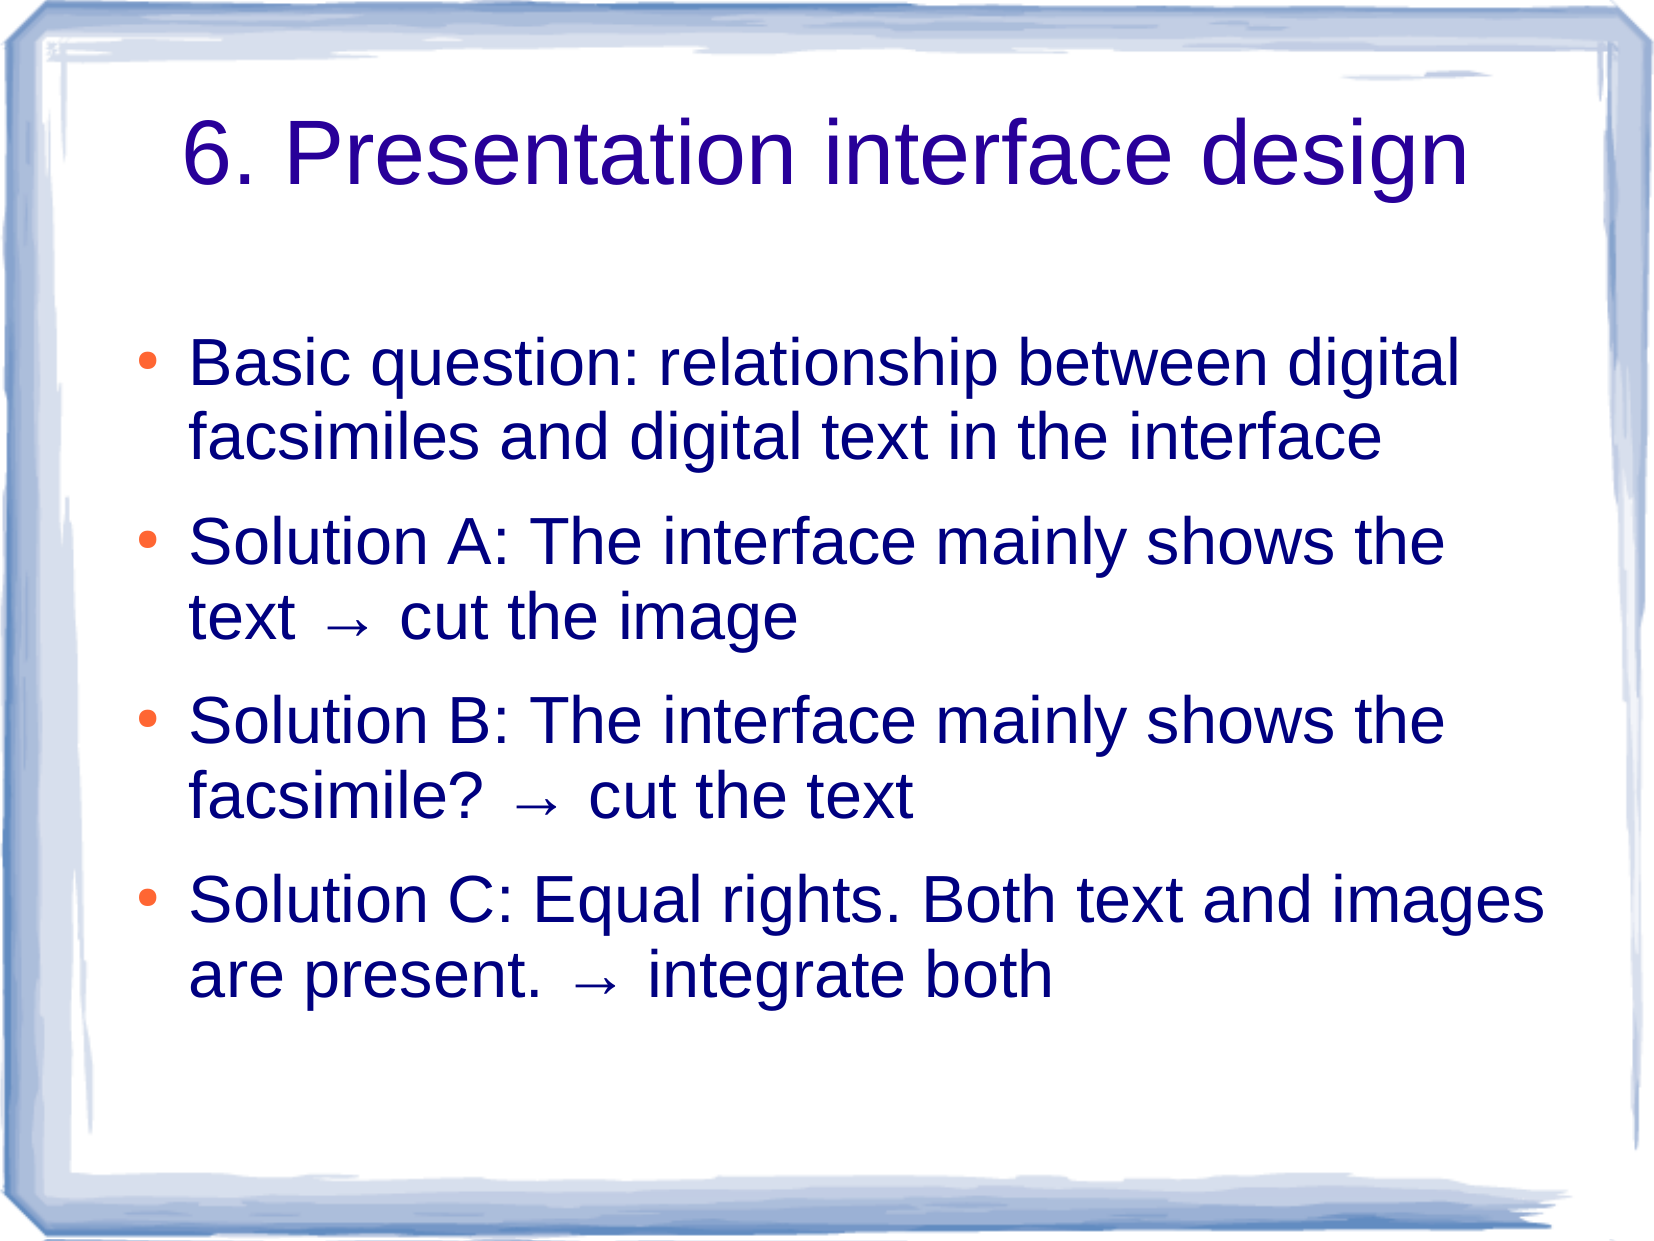

# 6. Presentation interface design
Basic question: relationship between digital facsimiles and digital text in the interface
Solution A: The interface mainly shows the text → cut the image
Solution B: The interface mainly shows the facsimile? → cut the text
Solution C: Equal rights. Both text and images are present. → integrate both